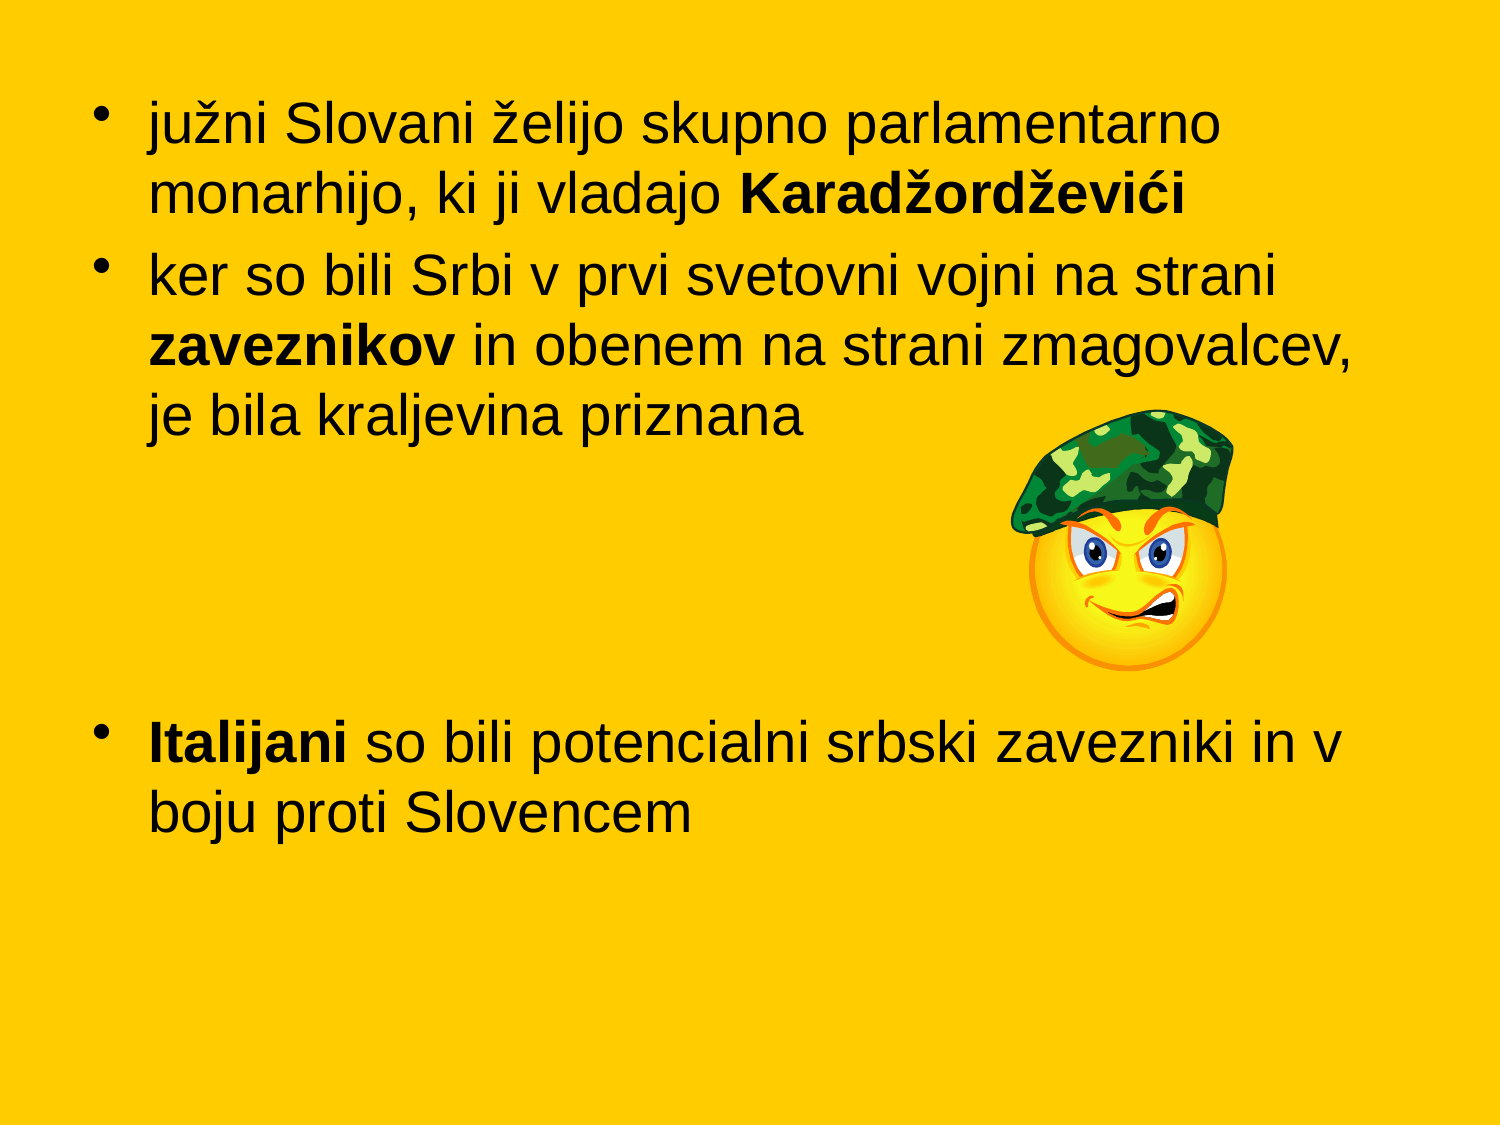

#
južni Slovani želijo skupno parlamentarno monarhijo, ki ji vladajo Karadžordževići
ker so bili Srbi v prvi svetovni vojni na strani zaveznikov in obenem na strani zmagovalcev, je bila kraljevina priznana
Italijani so bili potencialni srbski zavezniki in v boju proti Slovencem